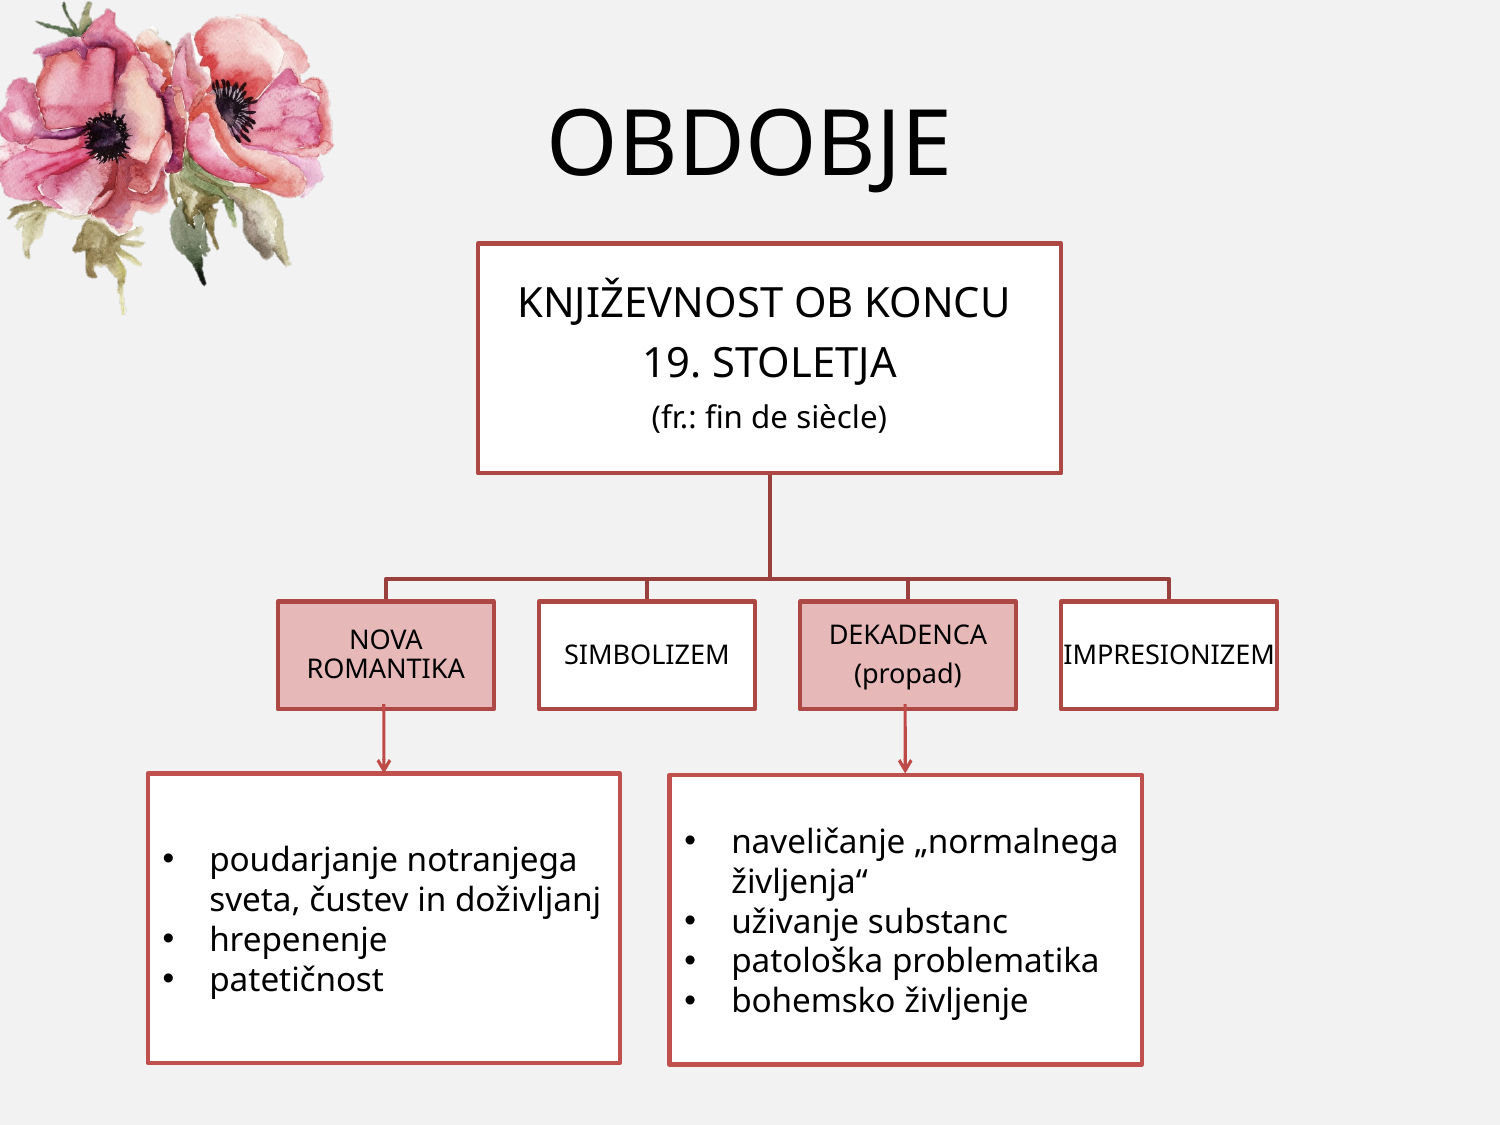

# OBDOBJE
KNJIŽEVNOST OB KONCU
19. STOLETJA
(fr.: fin de siècle)
NOVA ROMANTIKA
SIMBOLIZEM
DEKADENCA
(propad)
IMPRESIONIZEM
poudarjanje notranjega sveta, čustev in doživljanj
hrepenenje
patetičnost
naveličanje „normalnega življenja“
uživanje substanc
patološka problematika
bohemsko življenje